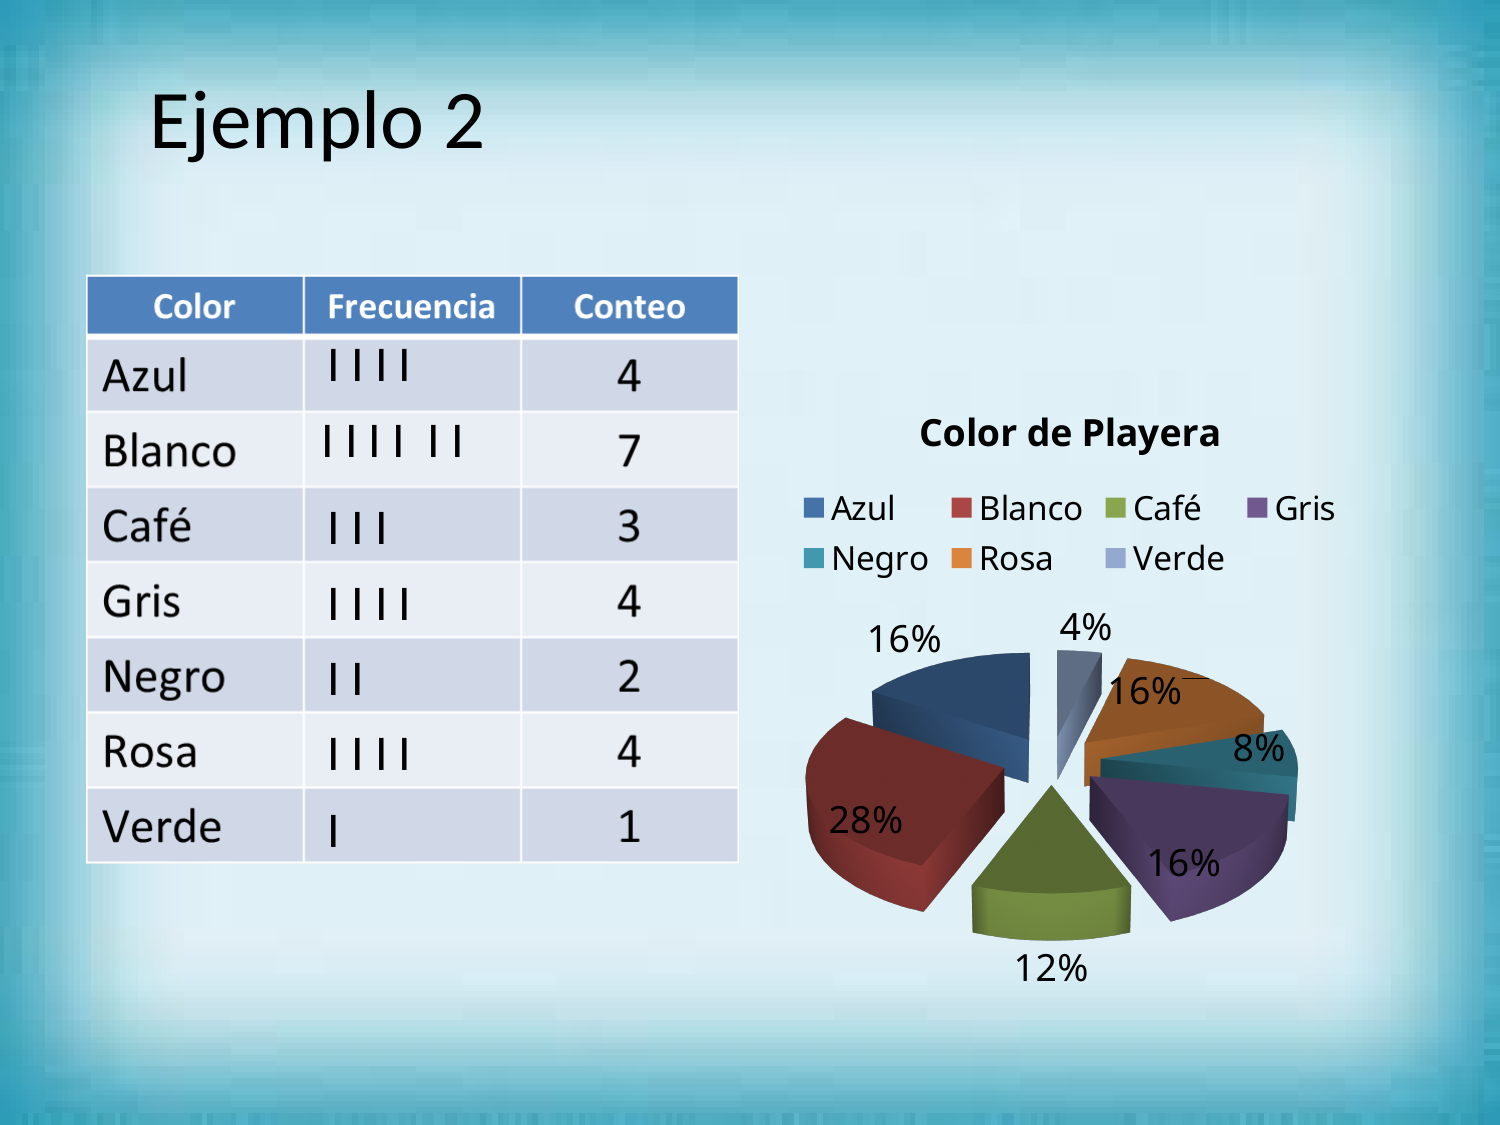

# Ejemplo 2
I I I I
[unsupported chart]
I I I I I I
I I I
I I I I
I I
I I I I
I